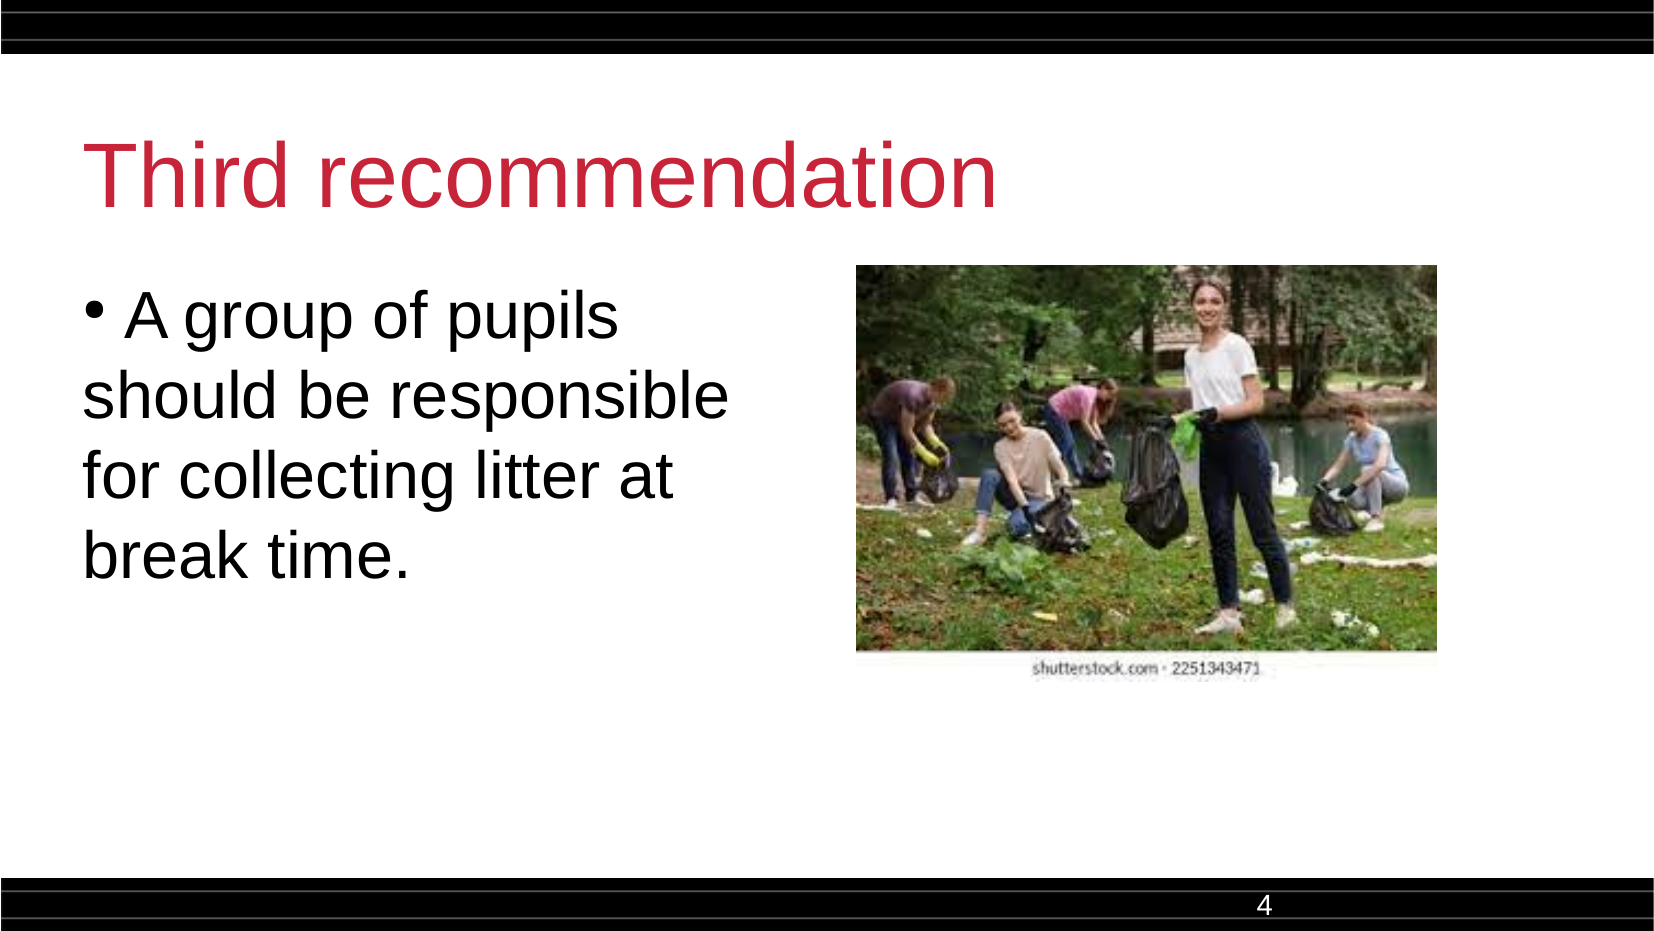

# Third recommendation
 A group of pupils should be responsible for collecting litter at break time.